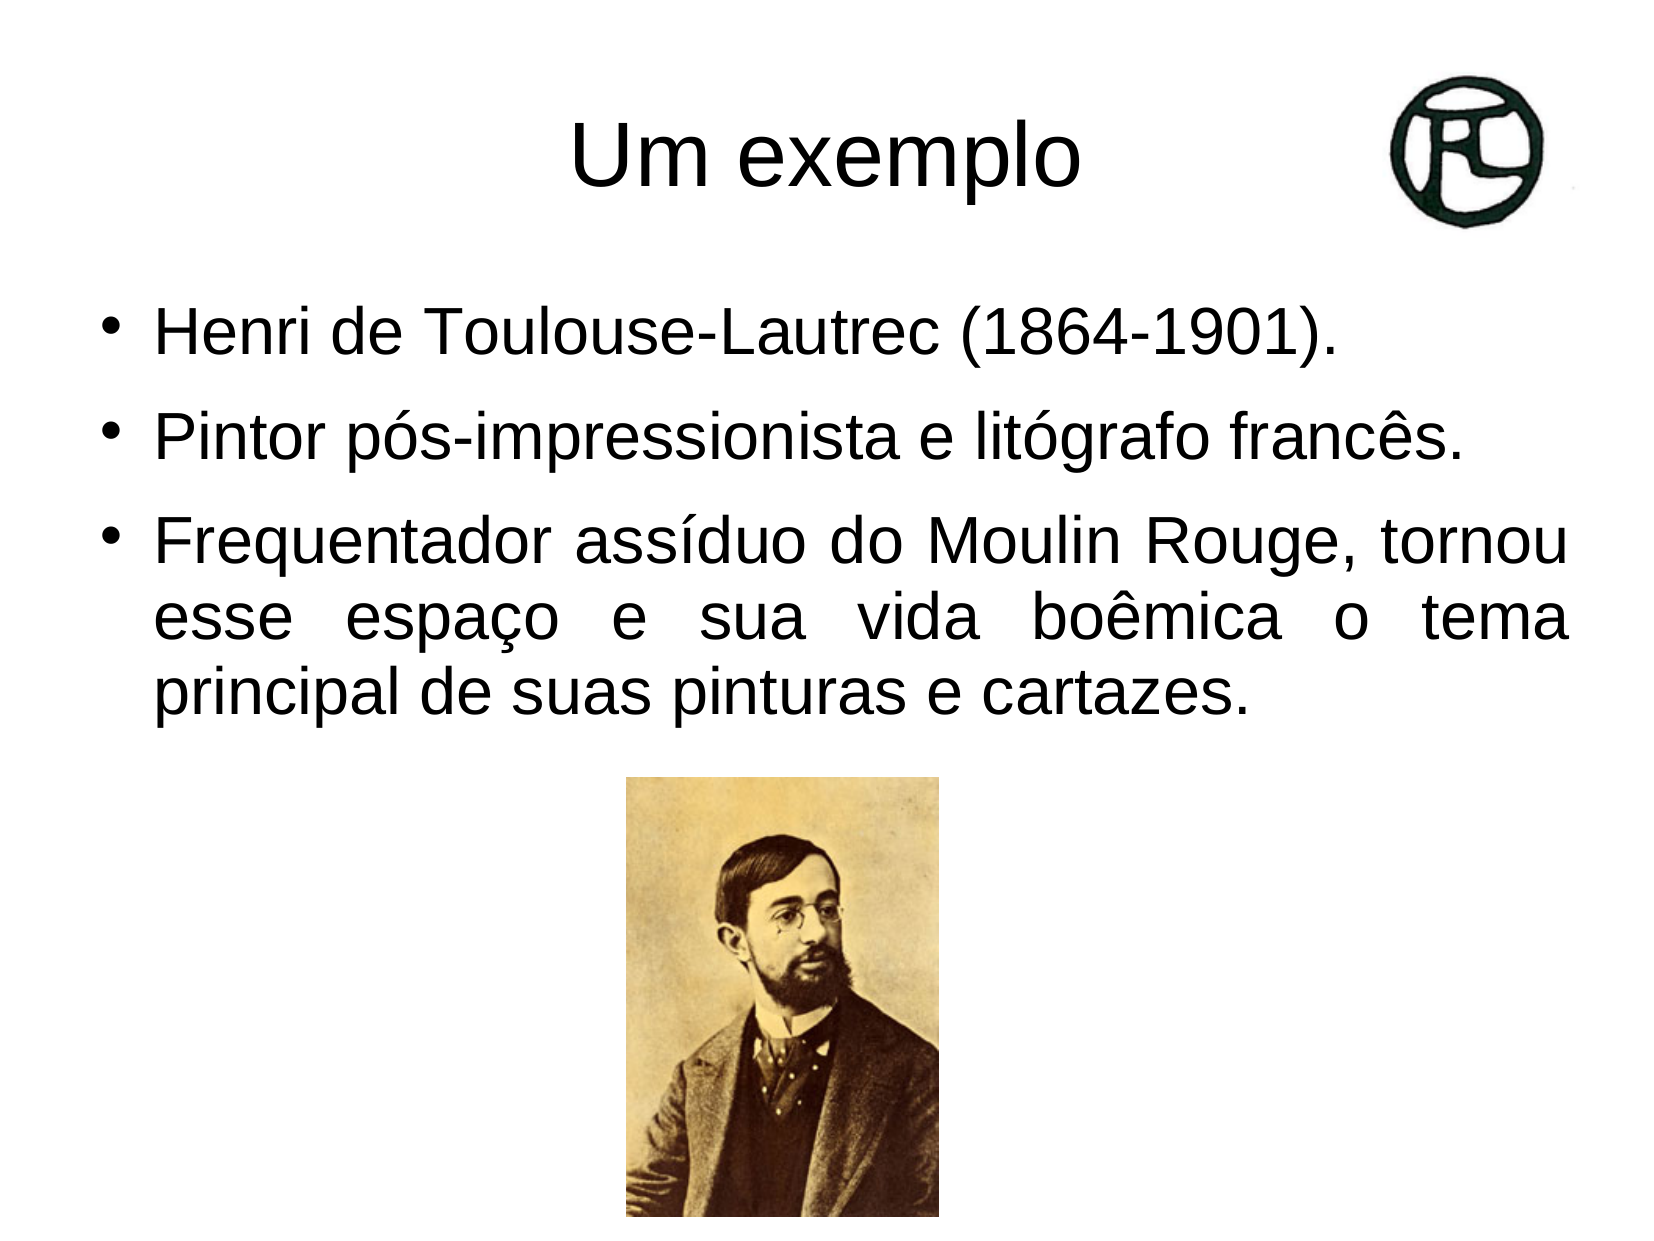

# Um exemplo
Henri de Toulouse-Lautrec (1864-1901).
Pintor pós-impressionista e litógrafo francês.
Frequentador assíduo do Moulin Rouge, tornou esse espaço e sua vida boêmica o tema principal de suas pinturas e cartazes.